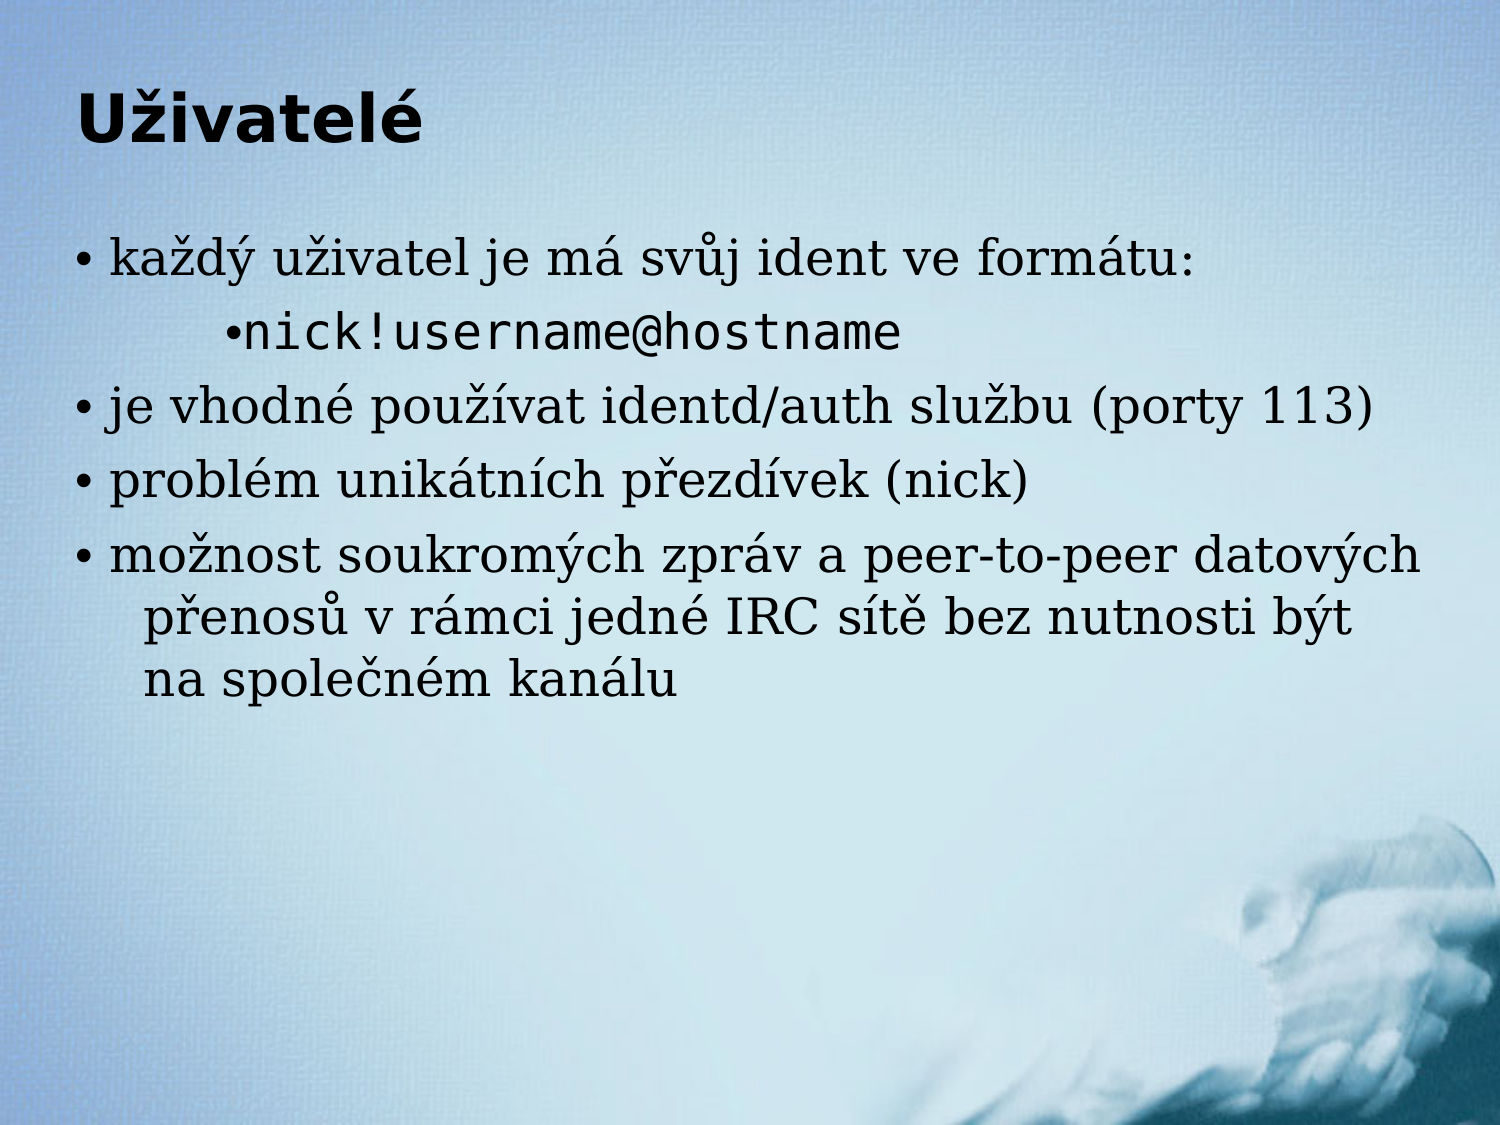

Uživatelé
každý uživatel je má svůj ident ve formátu:
nick!username@hostname
je vhodné používat identd/auth službu (porty 113)
problém unikátních přezdívek (nick)
možnost soukromých zpráv a peer-to-peer datových přenosů v rámci jedné IRC sítě bez nutnosti být na společném kanálu